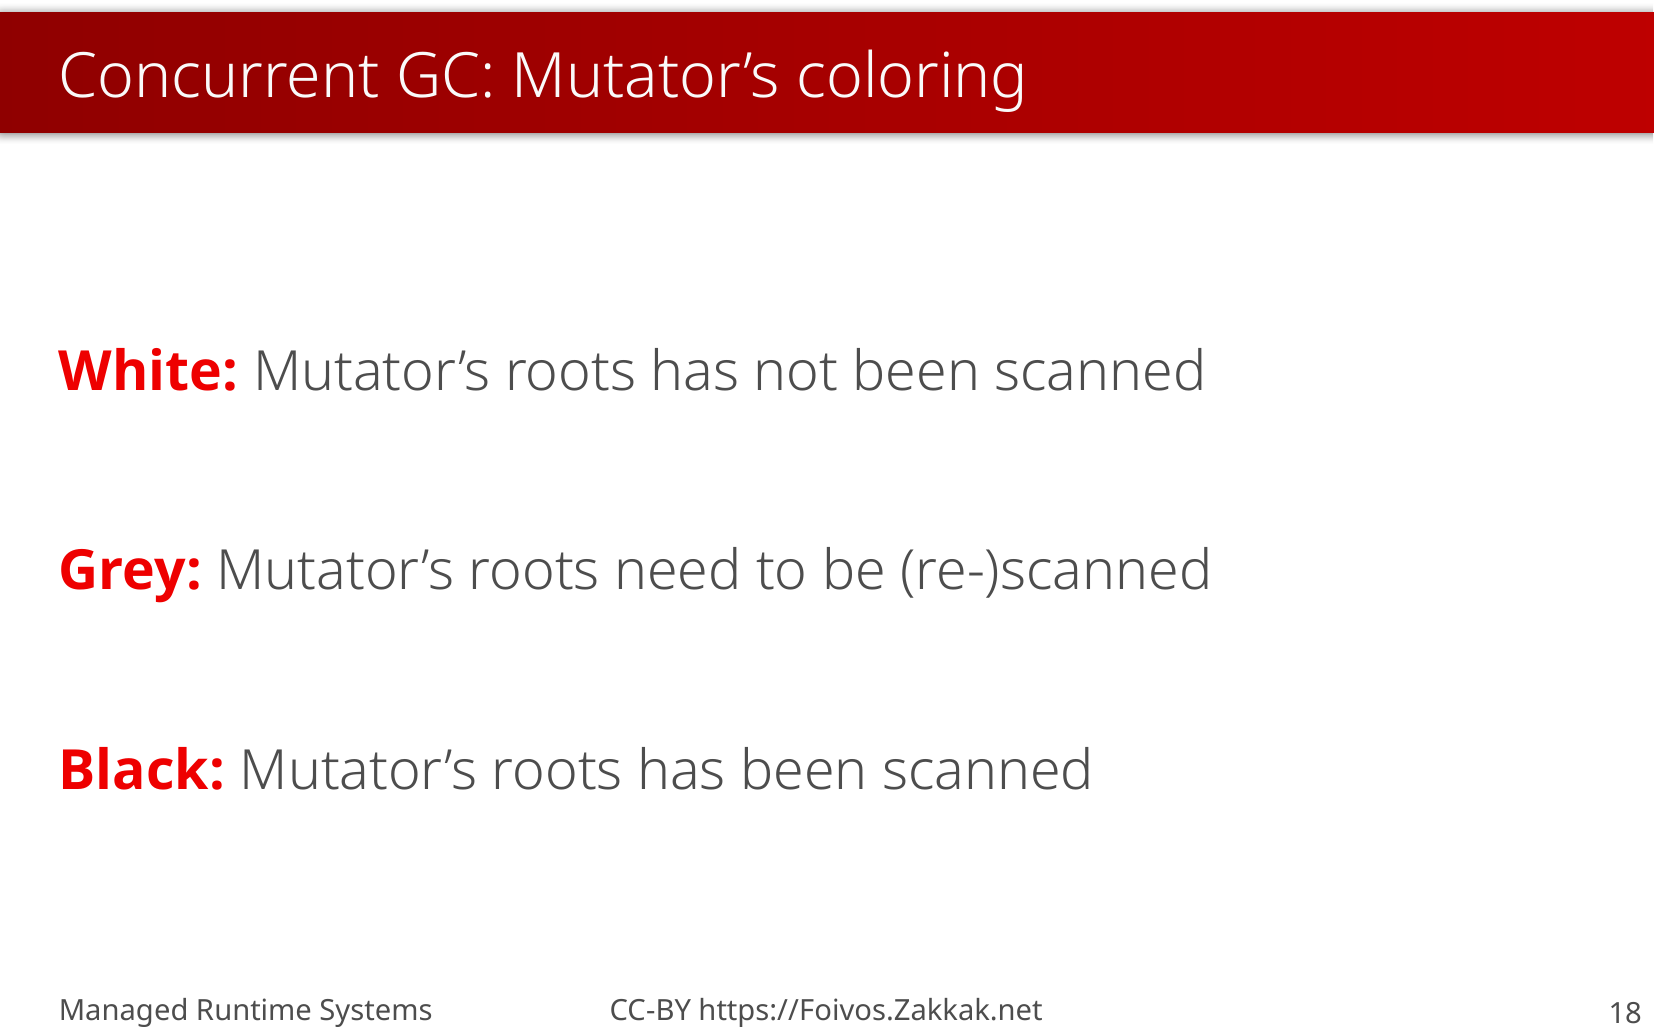

# Concurrent GC: Mutator’s coloring
White: Mutator’s roots has not been scanned
Grey: Mutator’s roots need to be (re-)scanned
Black: Mutator’s roots has been scanned
Managed Runtime Systems
CC-BY https://Foivos.Zakkak.net
18